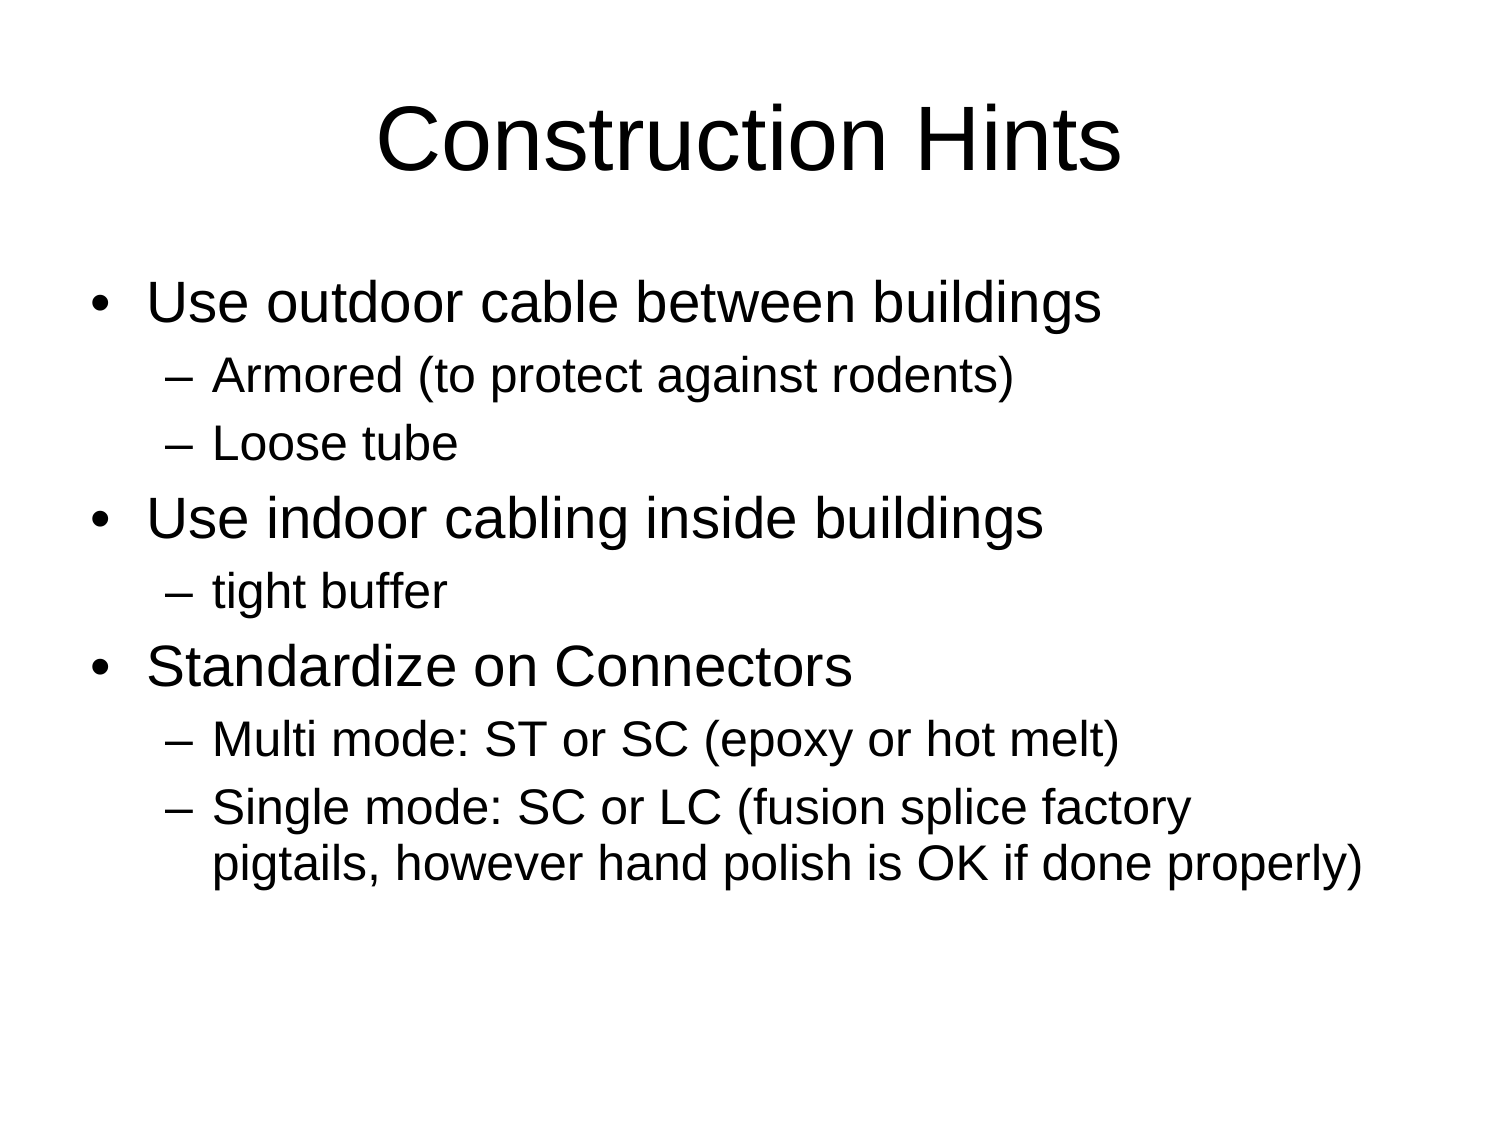

# Construction Hints
Use outdoor cable between buildings
Armored (to protect against rodents)
Loose tube
Use indoor cabling inside buildings
tight buffer
Standardize on Connectors
Multi mode: ST or SC (epoxy or hot melt)
Single mode: SC or LC (fusion splice factory pigtails, however hand polish is OK if done properly)